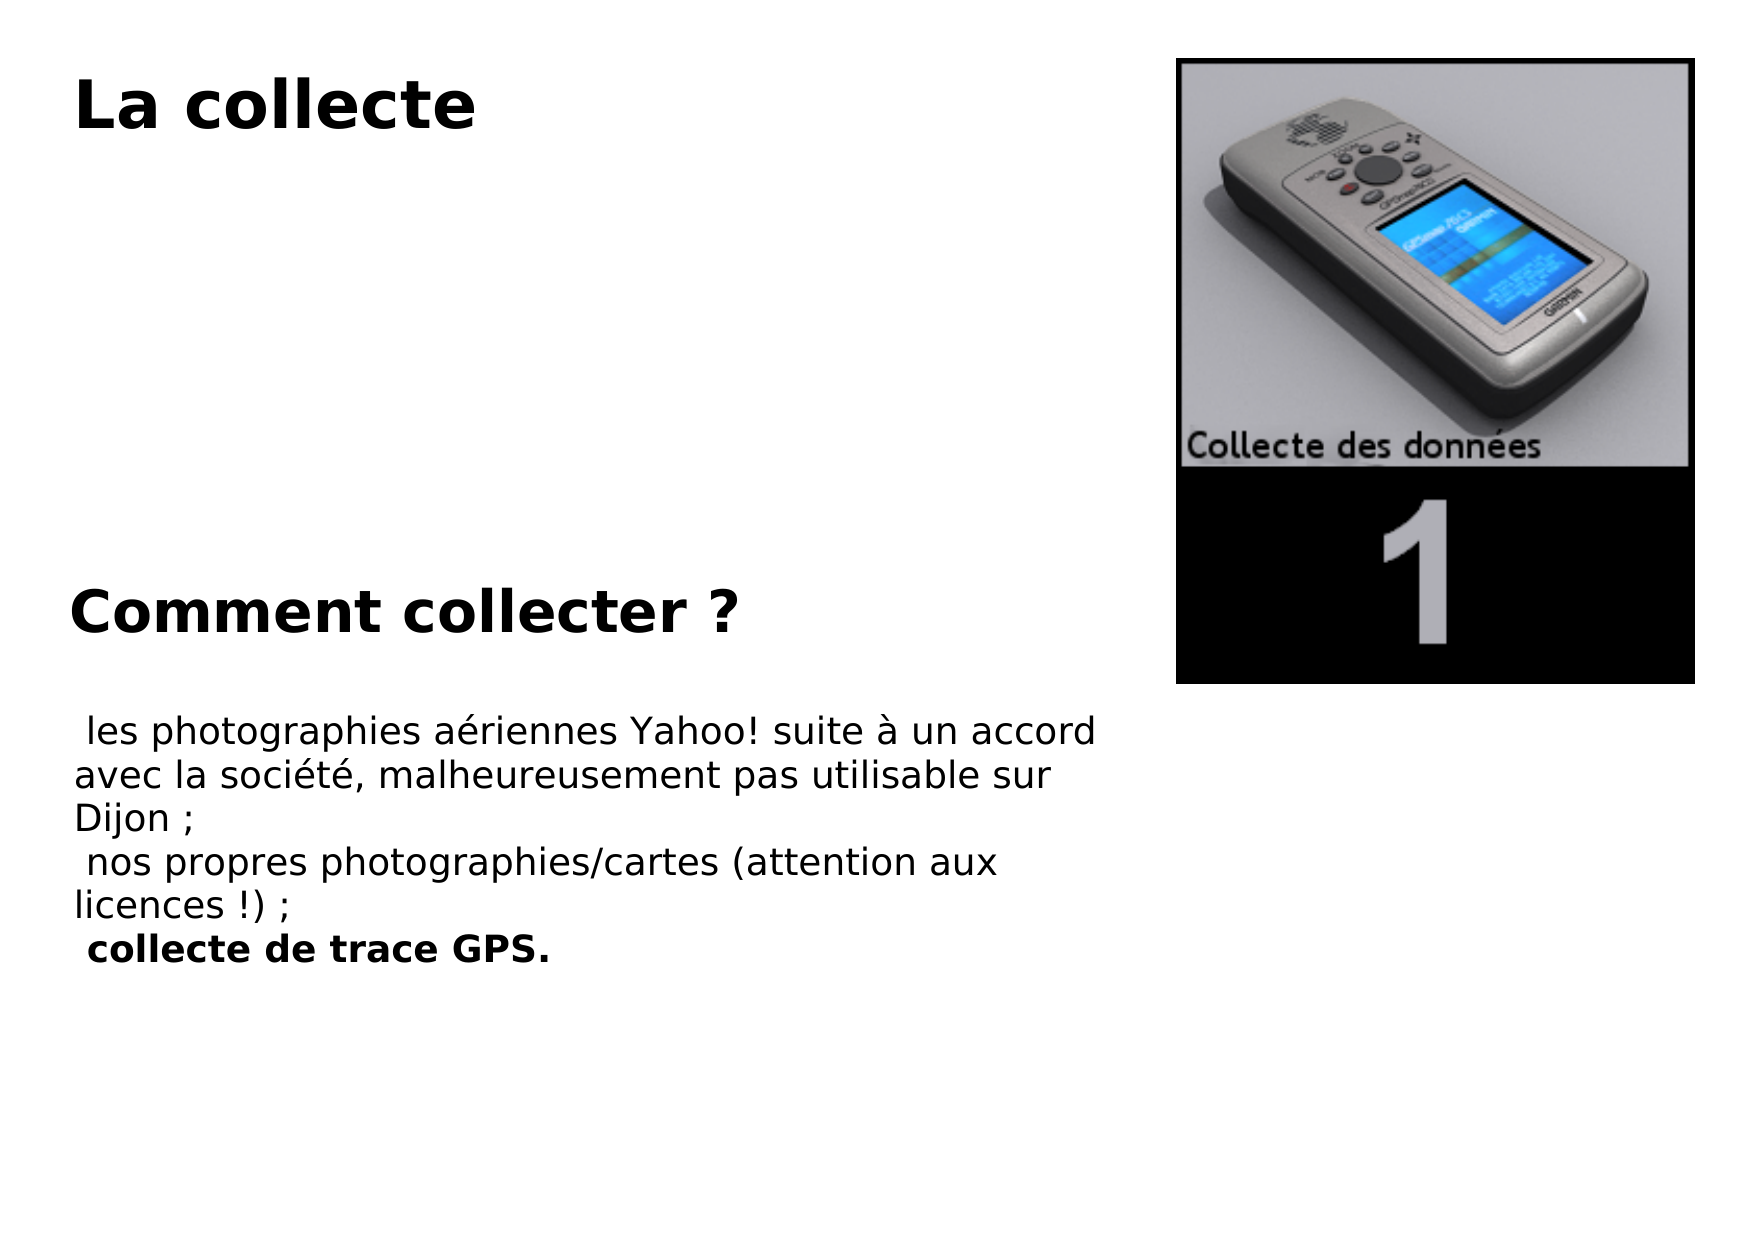

La collecte
 les photographies aériennes Yahoo! suite à un accord avec la société, malheureusement pas utilisable sur Dijon ;
 nos propres photographies/cartes (attention aux licences !) ;
 collecte de trace GPS.
Comment collecter ?